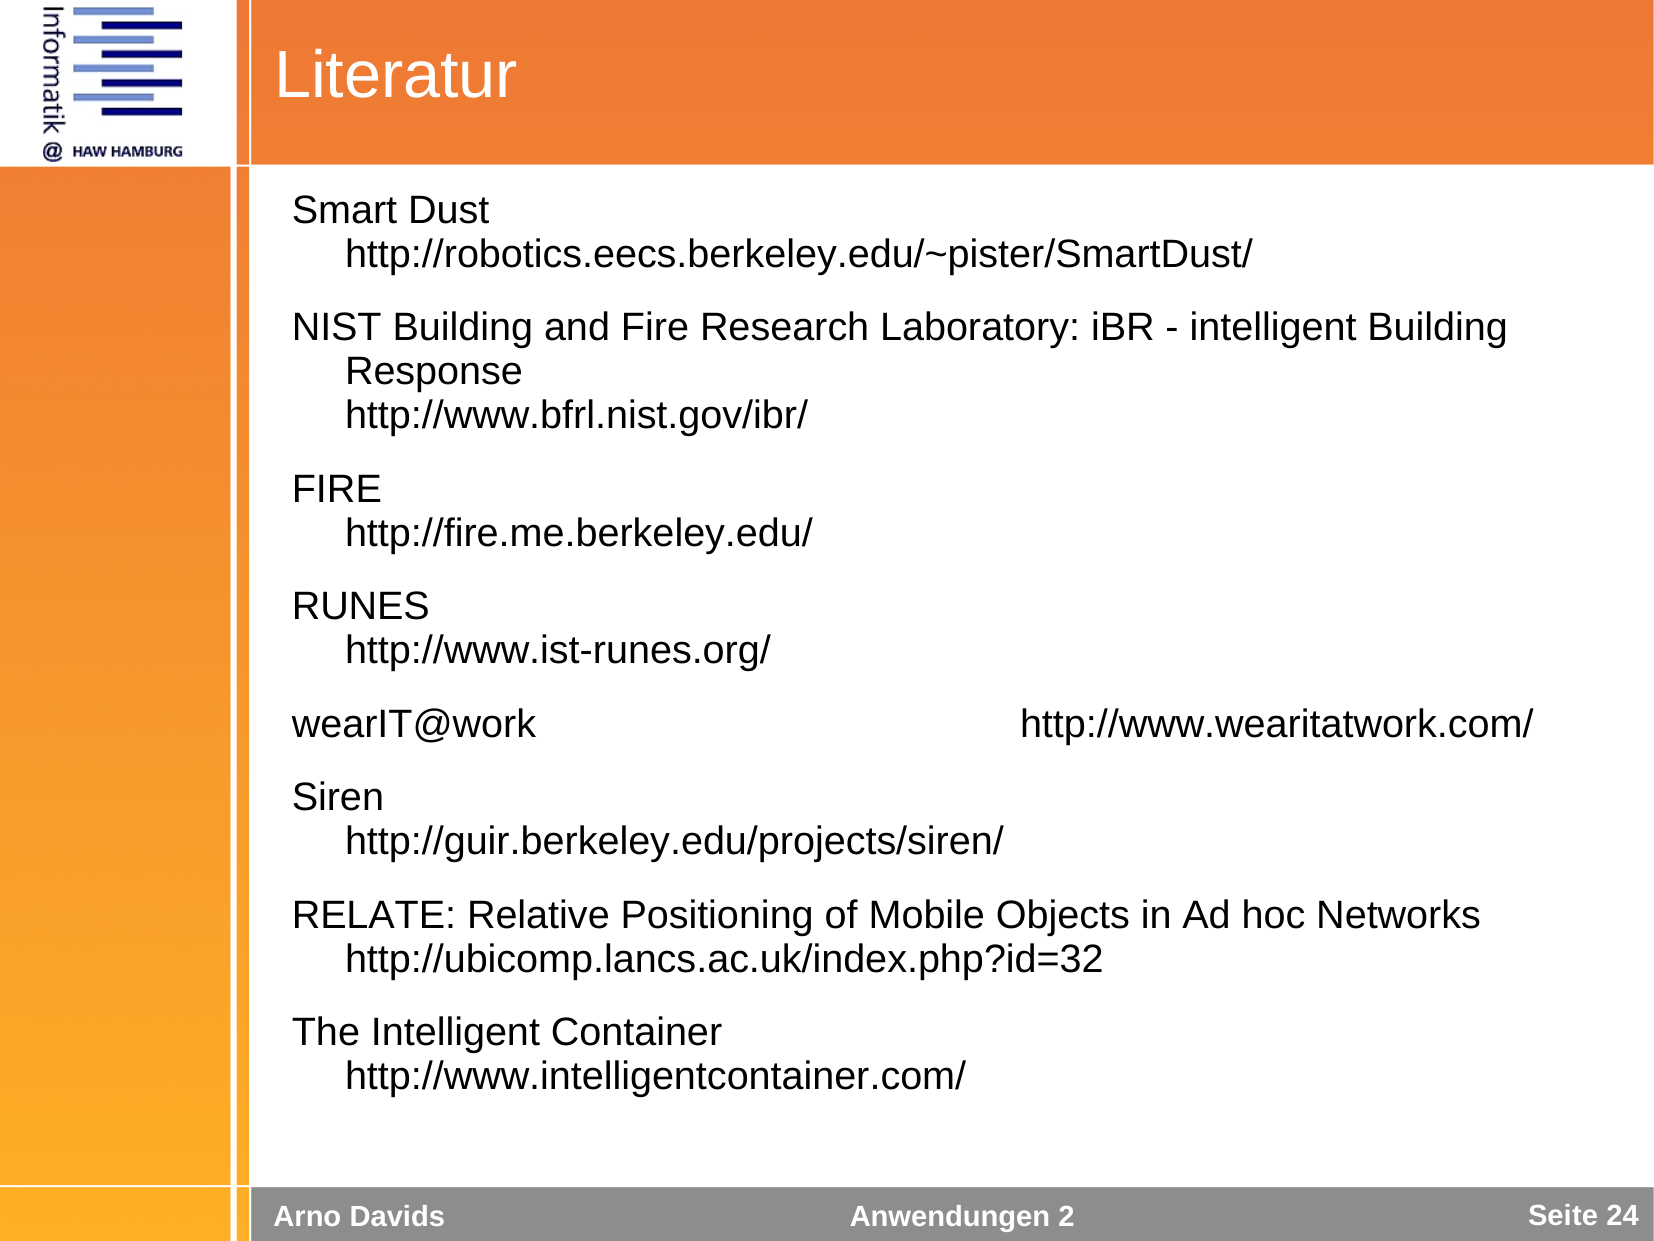

# Literatur
Smart Dust								http://robotics.eecs.berkeley.edu/~pister/SmartDust/
NIST Building and Fire Research Laboratory: iBR - intelligent Building Response 									http://www.bfrl.nist.gov/ibr/
FIRE												http://fire.me.berkeley.edu/
RUNES														http://www.ist-runes.org/
wearIT@work							http://www.wearitatwork.com/
Siren 									http://guir.berkeley.edu/projects/siren/
RELATE: Relative Positioning of Mobile Objects in Ad hoc Networks http://ubicomp.lancs.ac.uk/index.php?id=32
The Intelligent Container				http://www.intelligentcontainer.com/